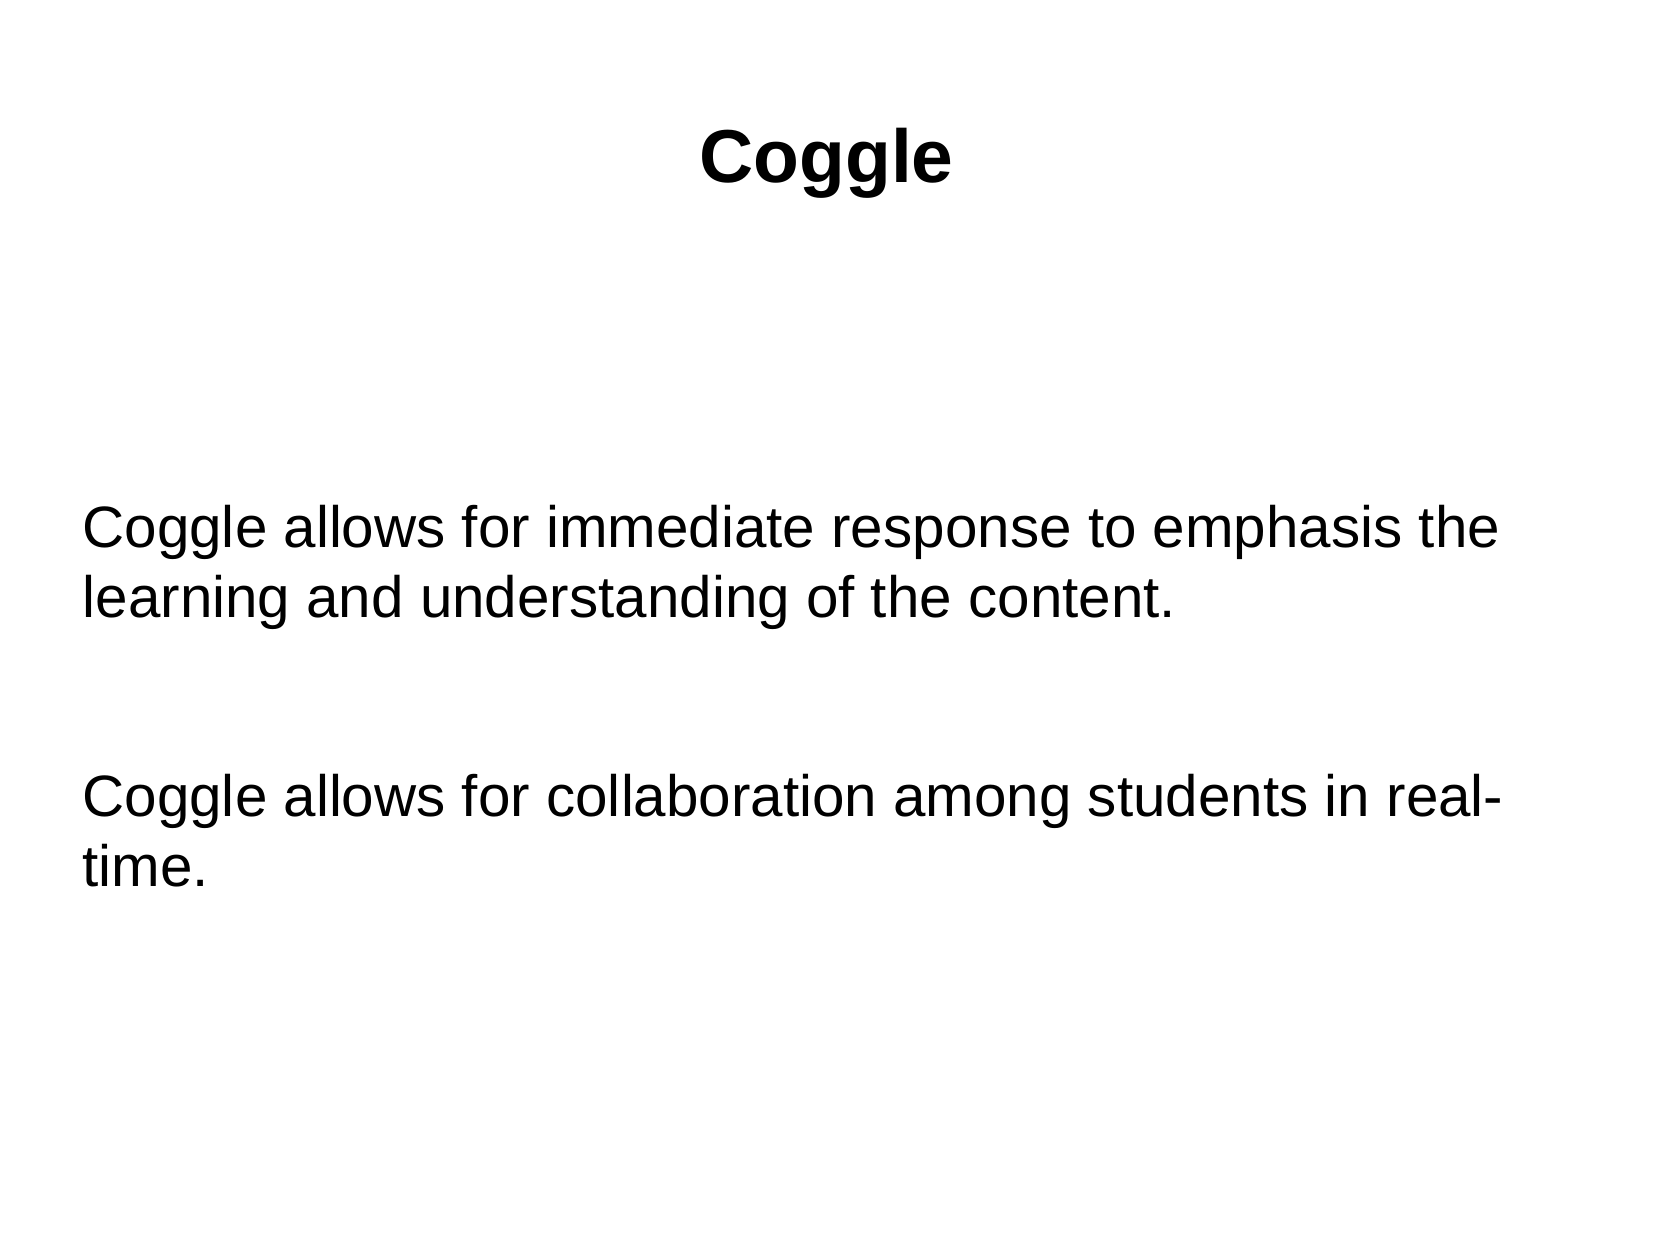

# Coggle
Coggle allows for immediate response to emphasis the learning and understanding of the content.
Coggle allows for collaboration among students in real-time.